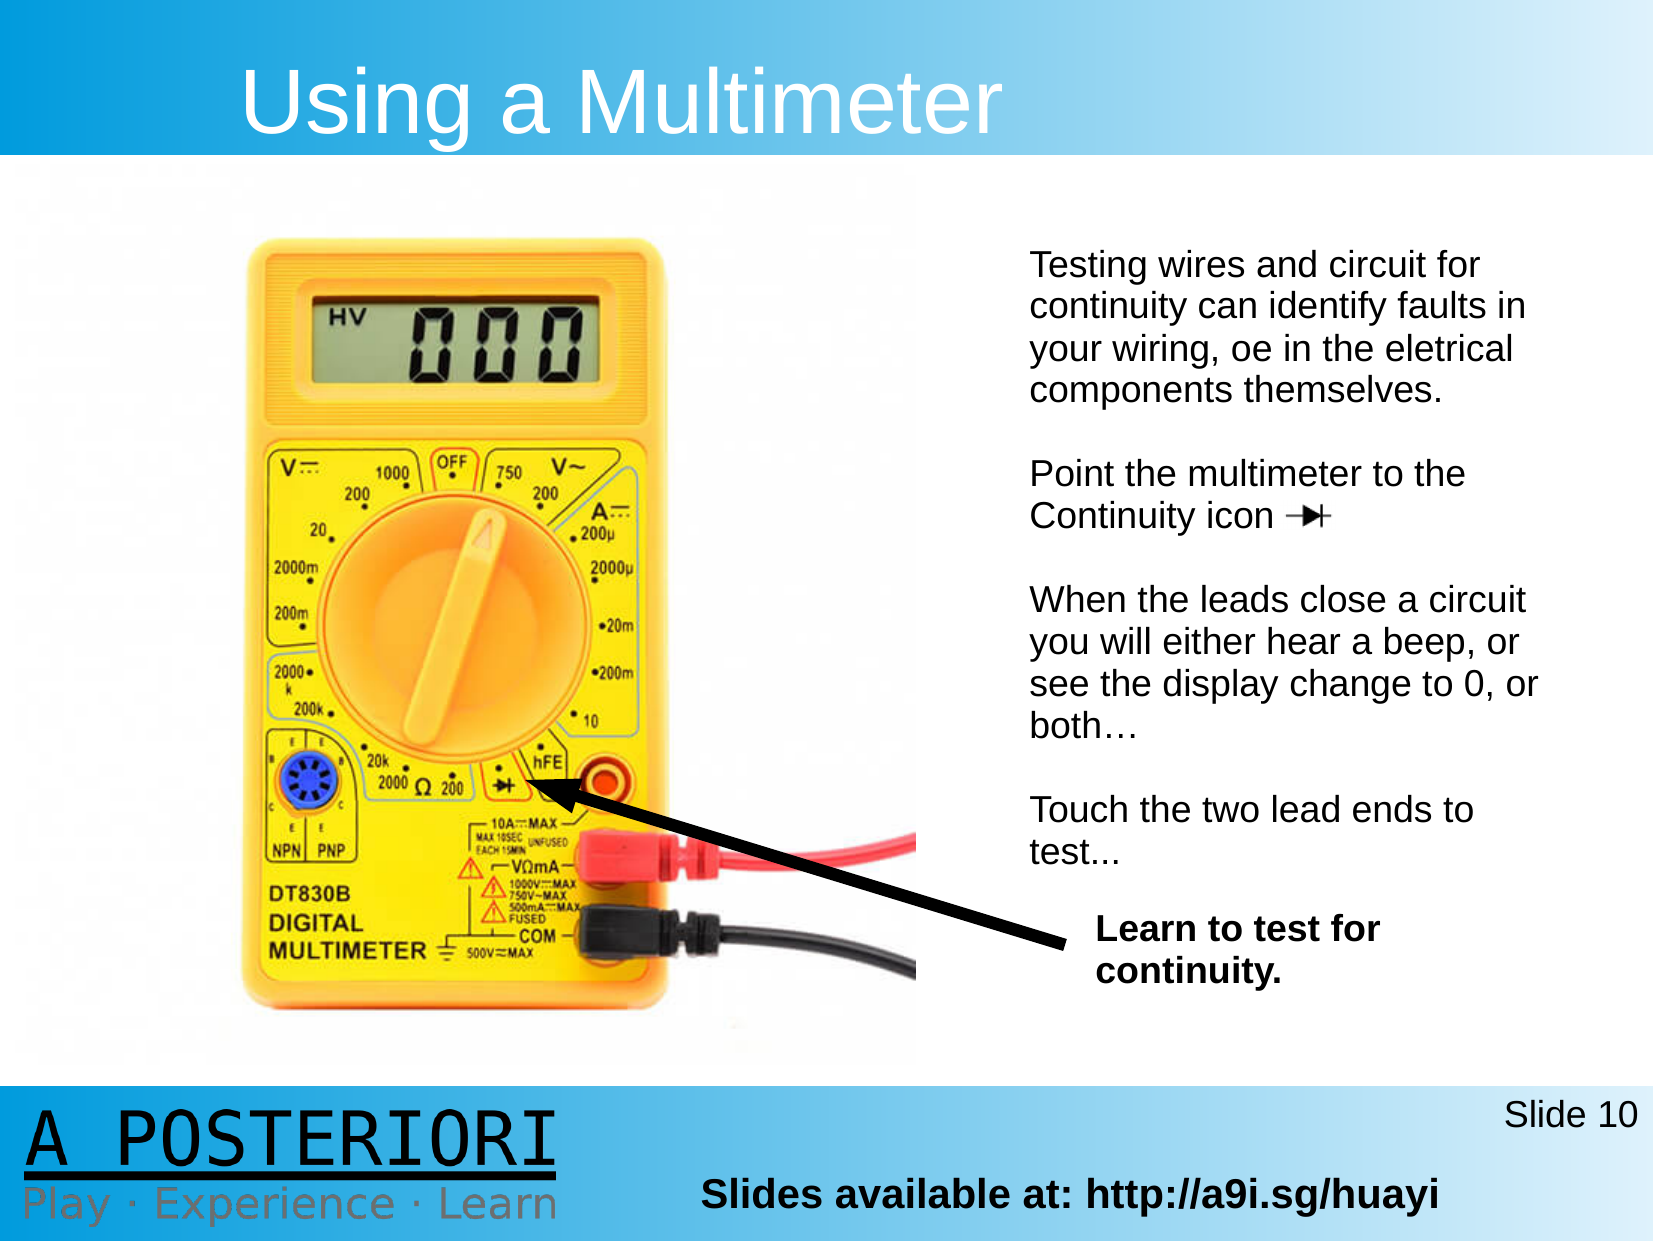

# Using a Multimeter
Testing wires and circuit for continuity can identify faults in your wiring, oe in the eletrical components themselves.
Point the multimeter to the Continuity icon
When the leads close a circuit you will either hear a beep, or see the display change to 0, or both…
Touch the two lead ends to test...
Learn to test for continuity.